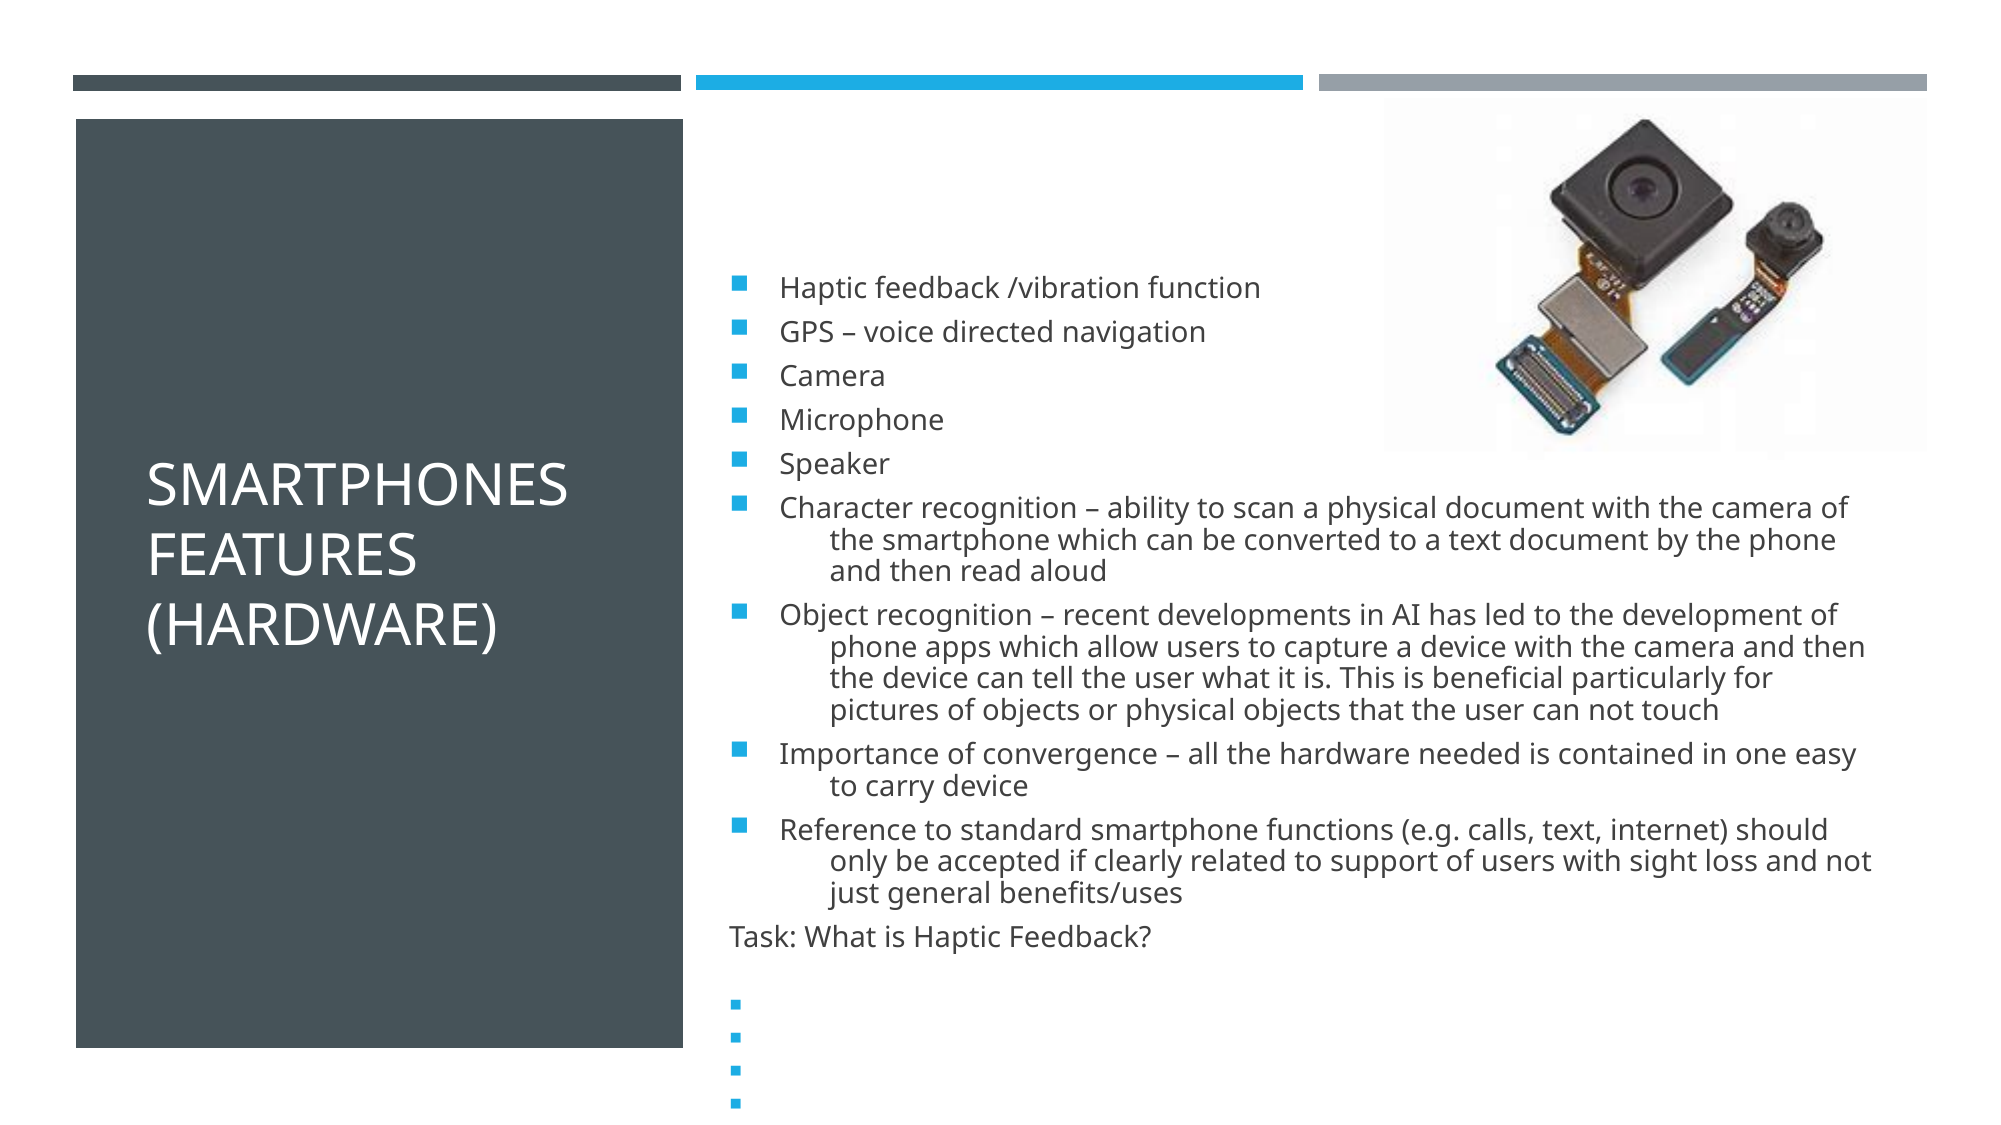

# Smartphones Features (hardware)
Haptic feedback /vibration function
GPS – voice directed navigation
Camera
Microphone
Speaker
Character recognition – ability to scan a physical document with the camera of the smartphone which can be converted to a text document by the phone and then read aloud
Object recognition – recent developments in AI has led to the development of phone apps which allow users to capture a device with the camera and then the device can tell the user what it is. This is beneficial particularly for pictures of objects or physical objects that the user can not touch
Importance of convergence – all the hardware needed is contained in one easy to carry device
Reference to standard smartphone functions (e.g. calls, text, internet) should only be accepted if clearly related to support of users with sight loss and not just general benefits/uses
Task: What is Haptic Feedback?